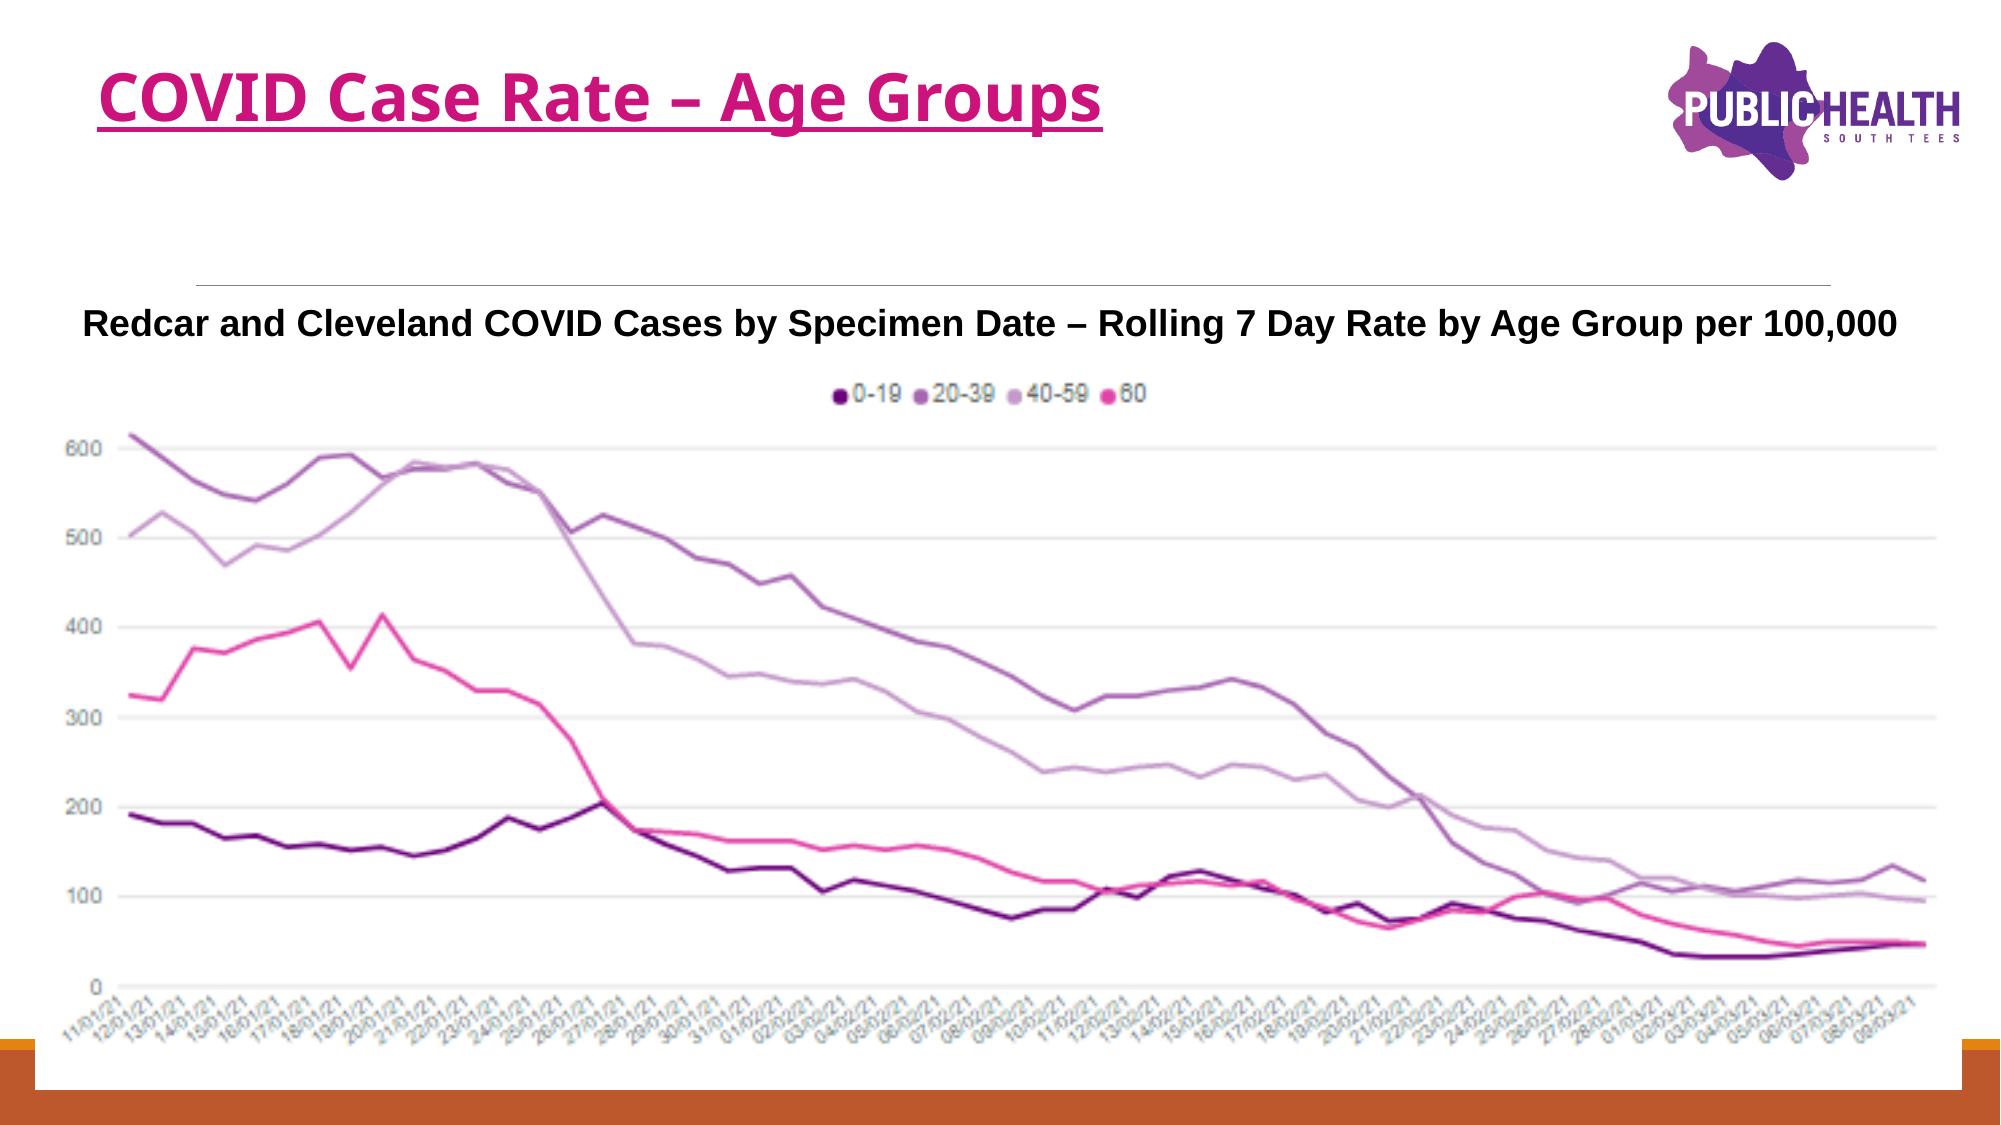

COVID Case Rate – Age Groups
Redcar and Cleveland COVID Cases by Specimen Date – Rolling 7 Day Rate by Age Group per 100,000